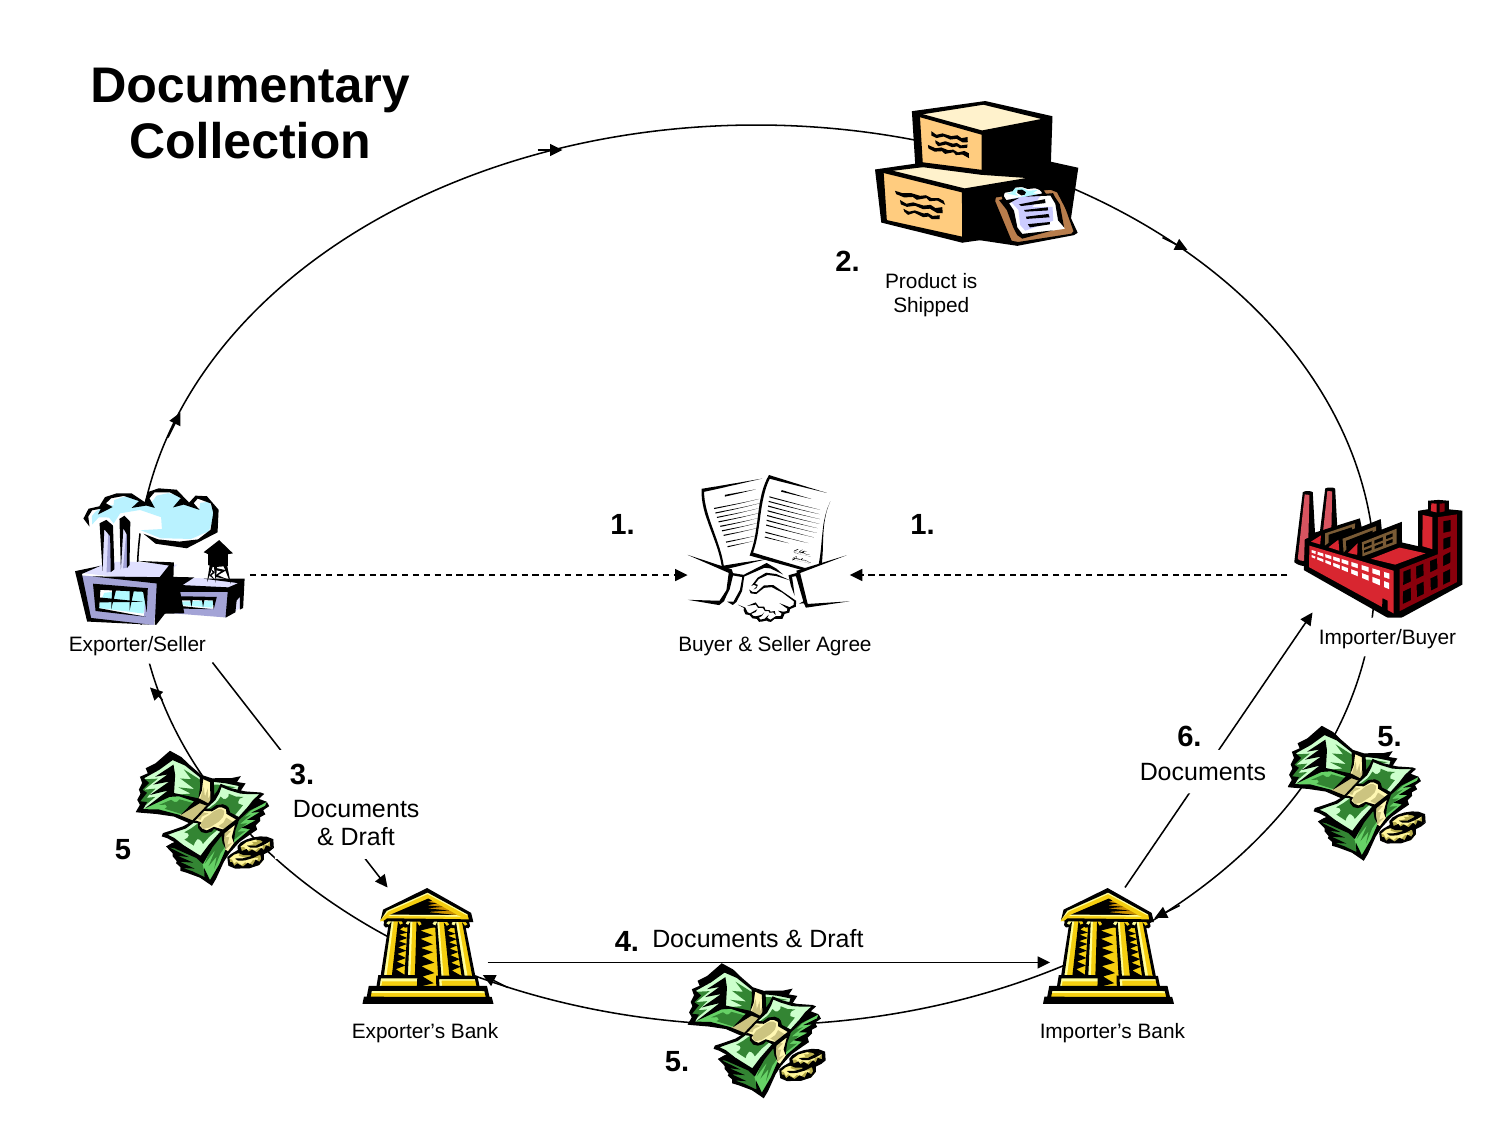

Documentary
Collection
2.
Product is Shipped
1.
1.
Importer/Buyer
Exporter/Seller
Buyer & Seller Agree
6.
5.
3.
Documents
Documents & Draft
5
4.
Documents & Draft
Exporter’s Bank
Importer’s Bank
5.